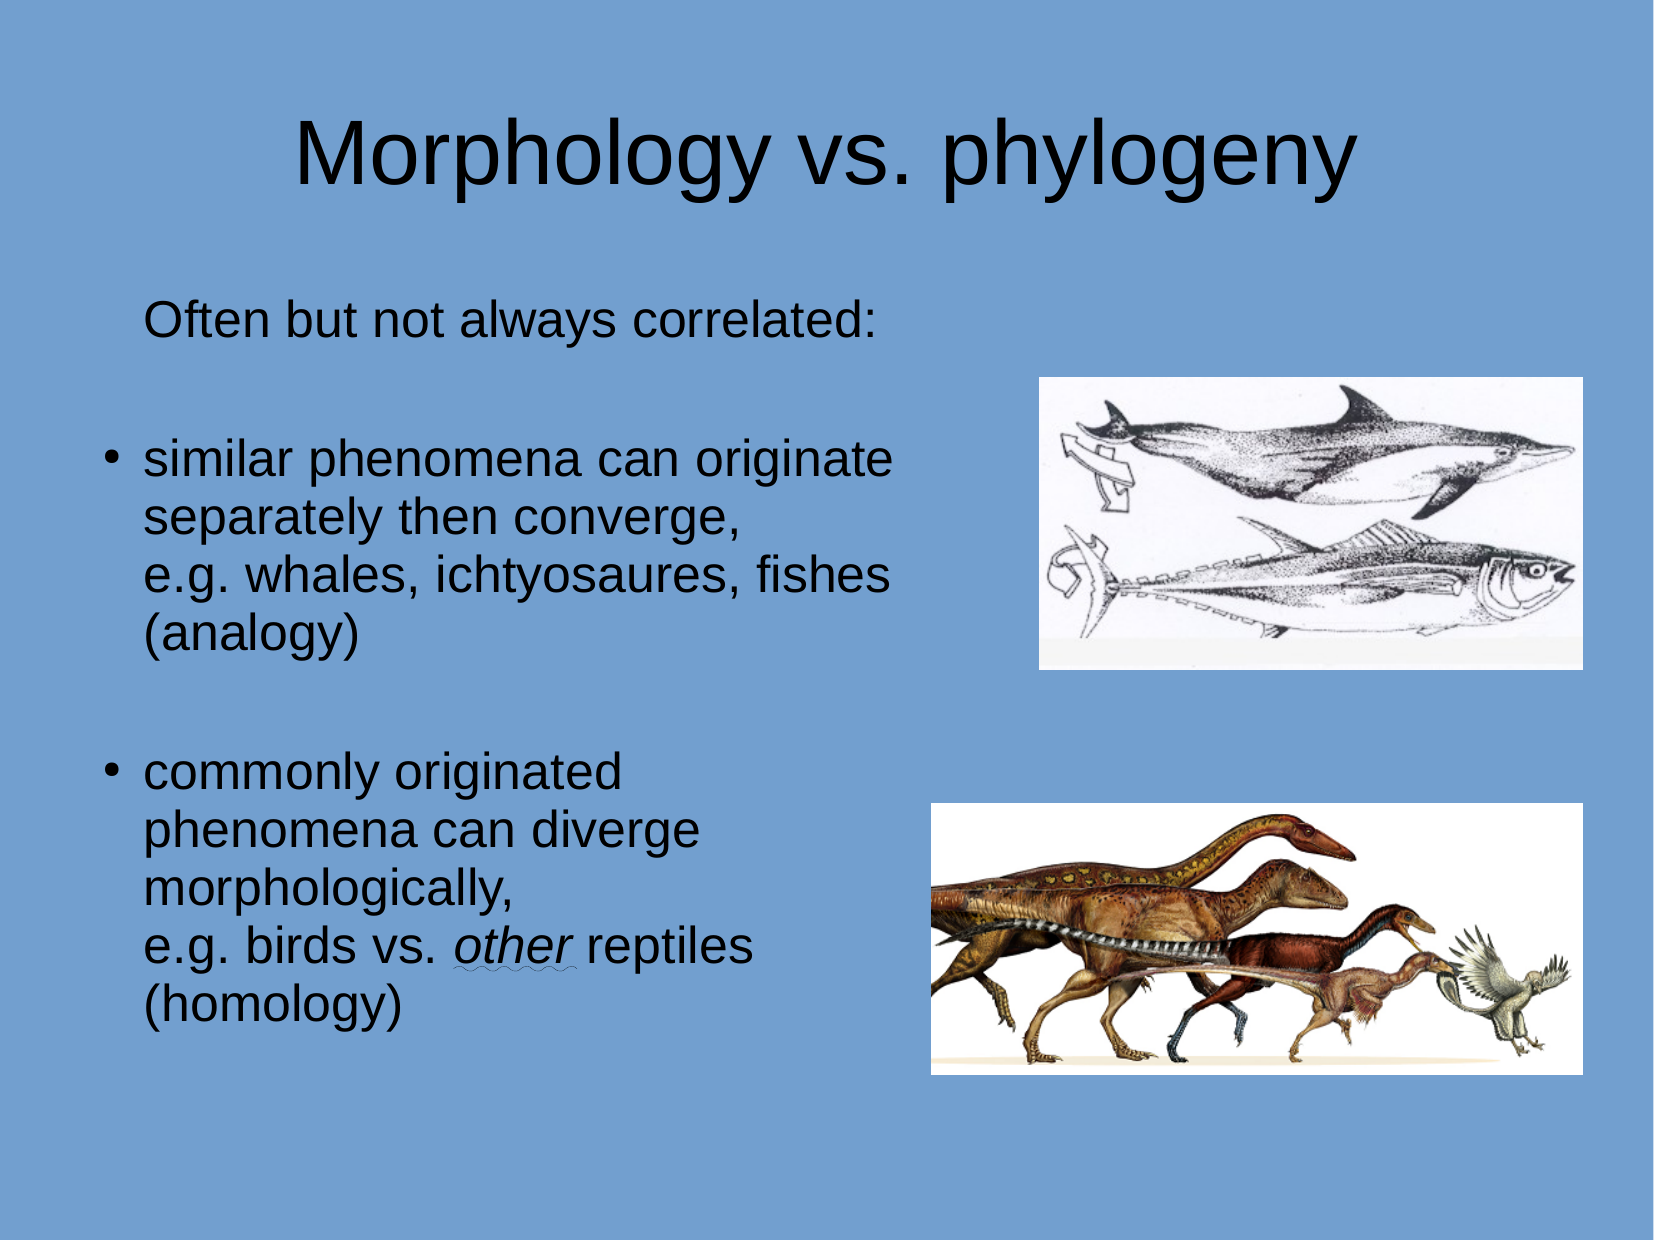

# Morphology vs. phylogeny
Often but not always correlated:
similar phenomena can originate
separately then converge,
e.g. whales, ichtyosaures, fishes
(analogy)
commonly originated
phenomena can diverge
morphologically,
e.g. birds vs. other reptiles
(homology)